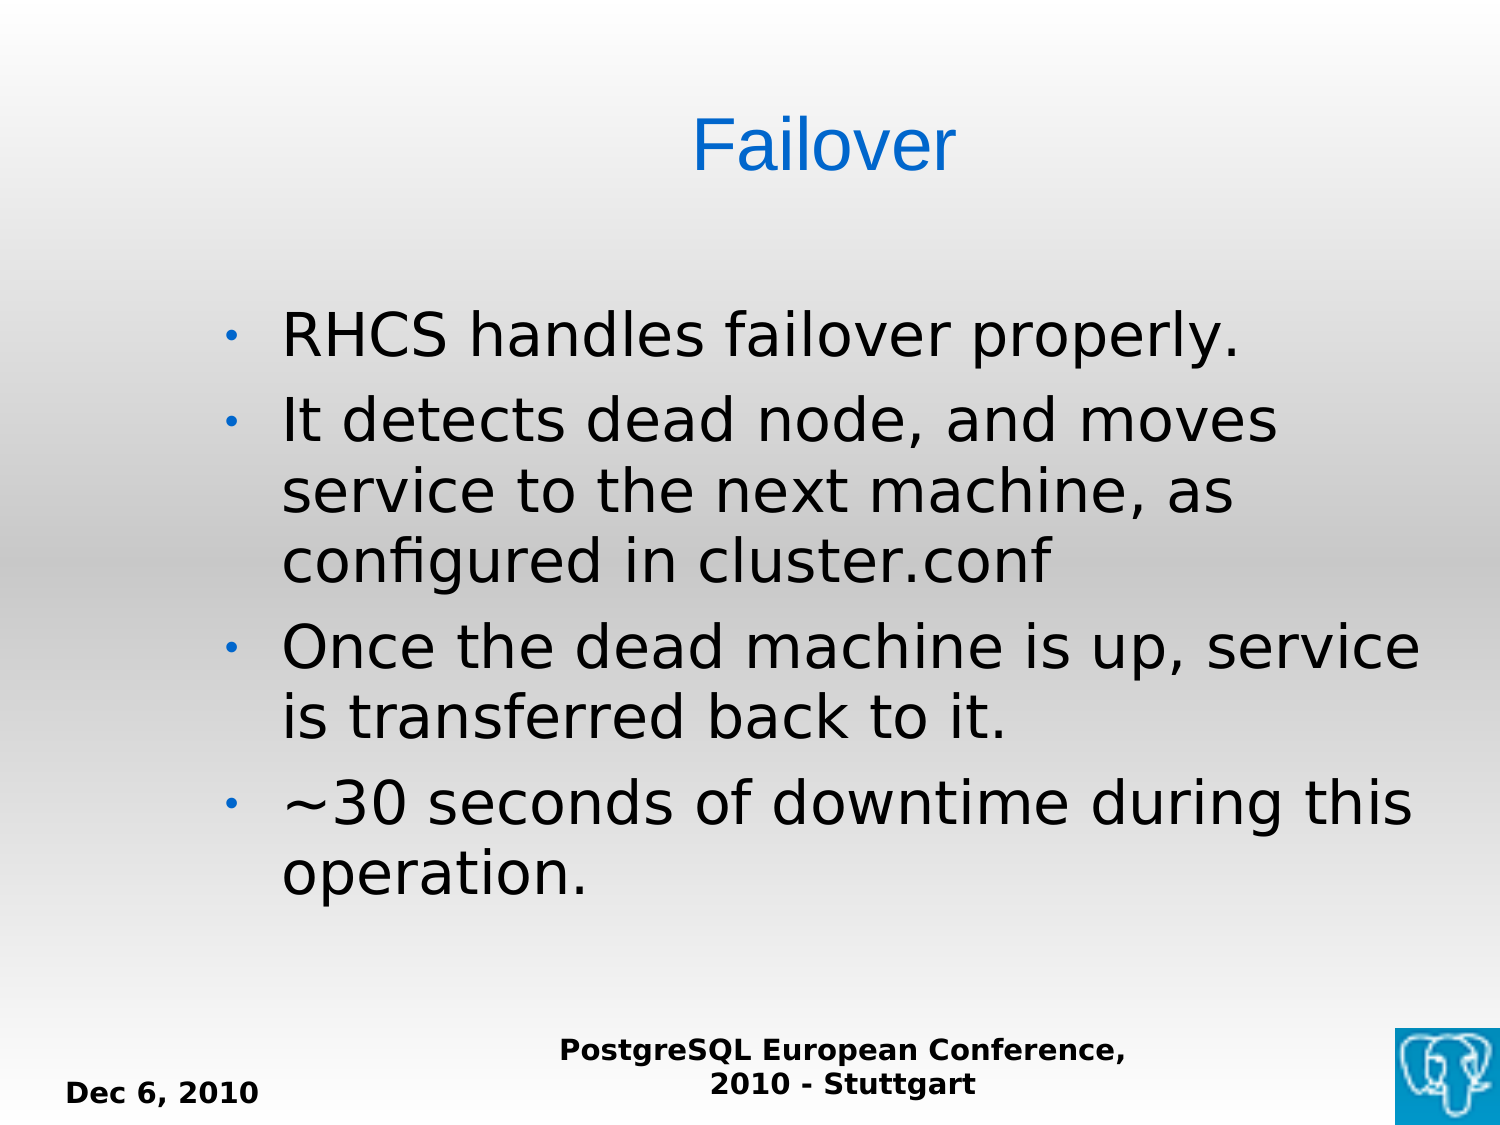

# Failover
RHCS handles failover properly.
It detects dead node, and moves service to the next machine, as configured in cluster.conf
Once the dead machine is up, service is transferred back to it.
~30 seconds of downtime during this operation.